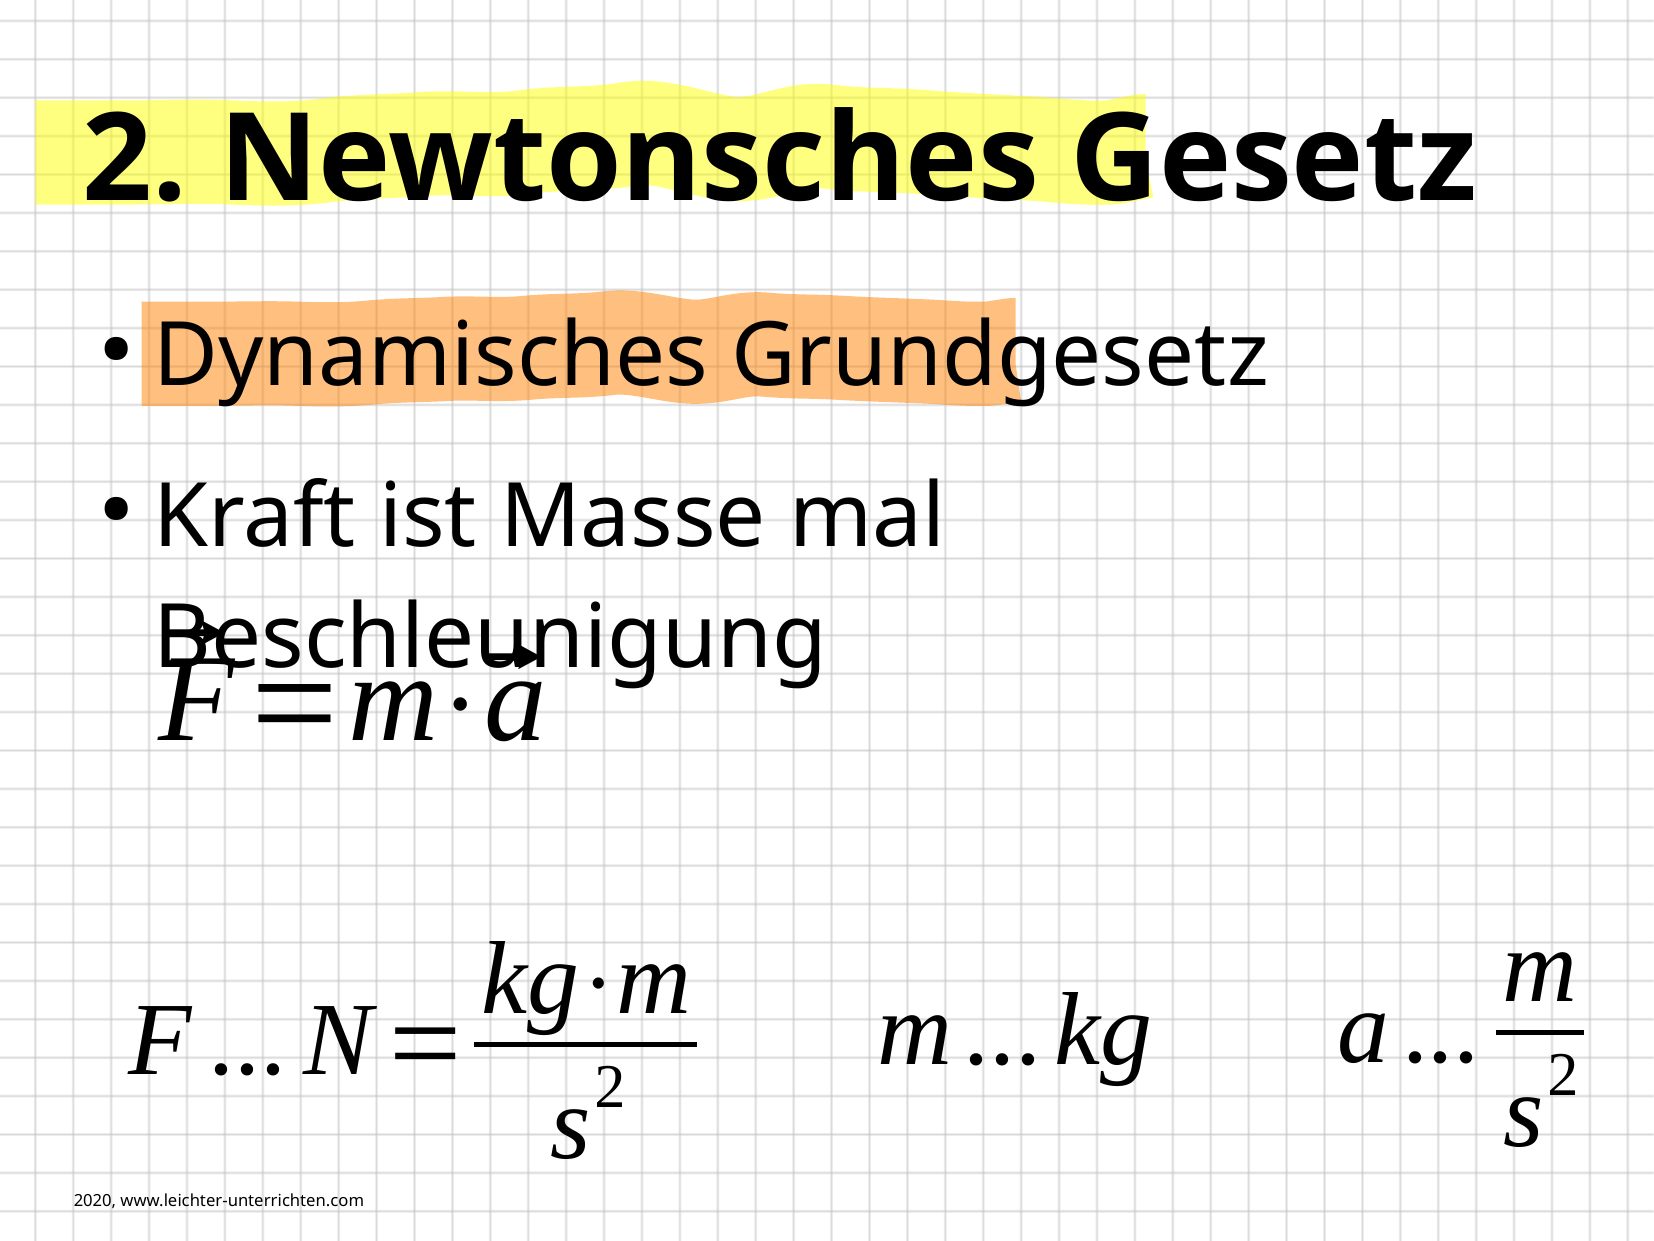

# 2. Newtonsches Gesetz
Dynamisches Grundgesetz
Kraft ist Masse mal Beschleunigung